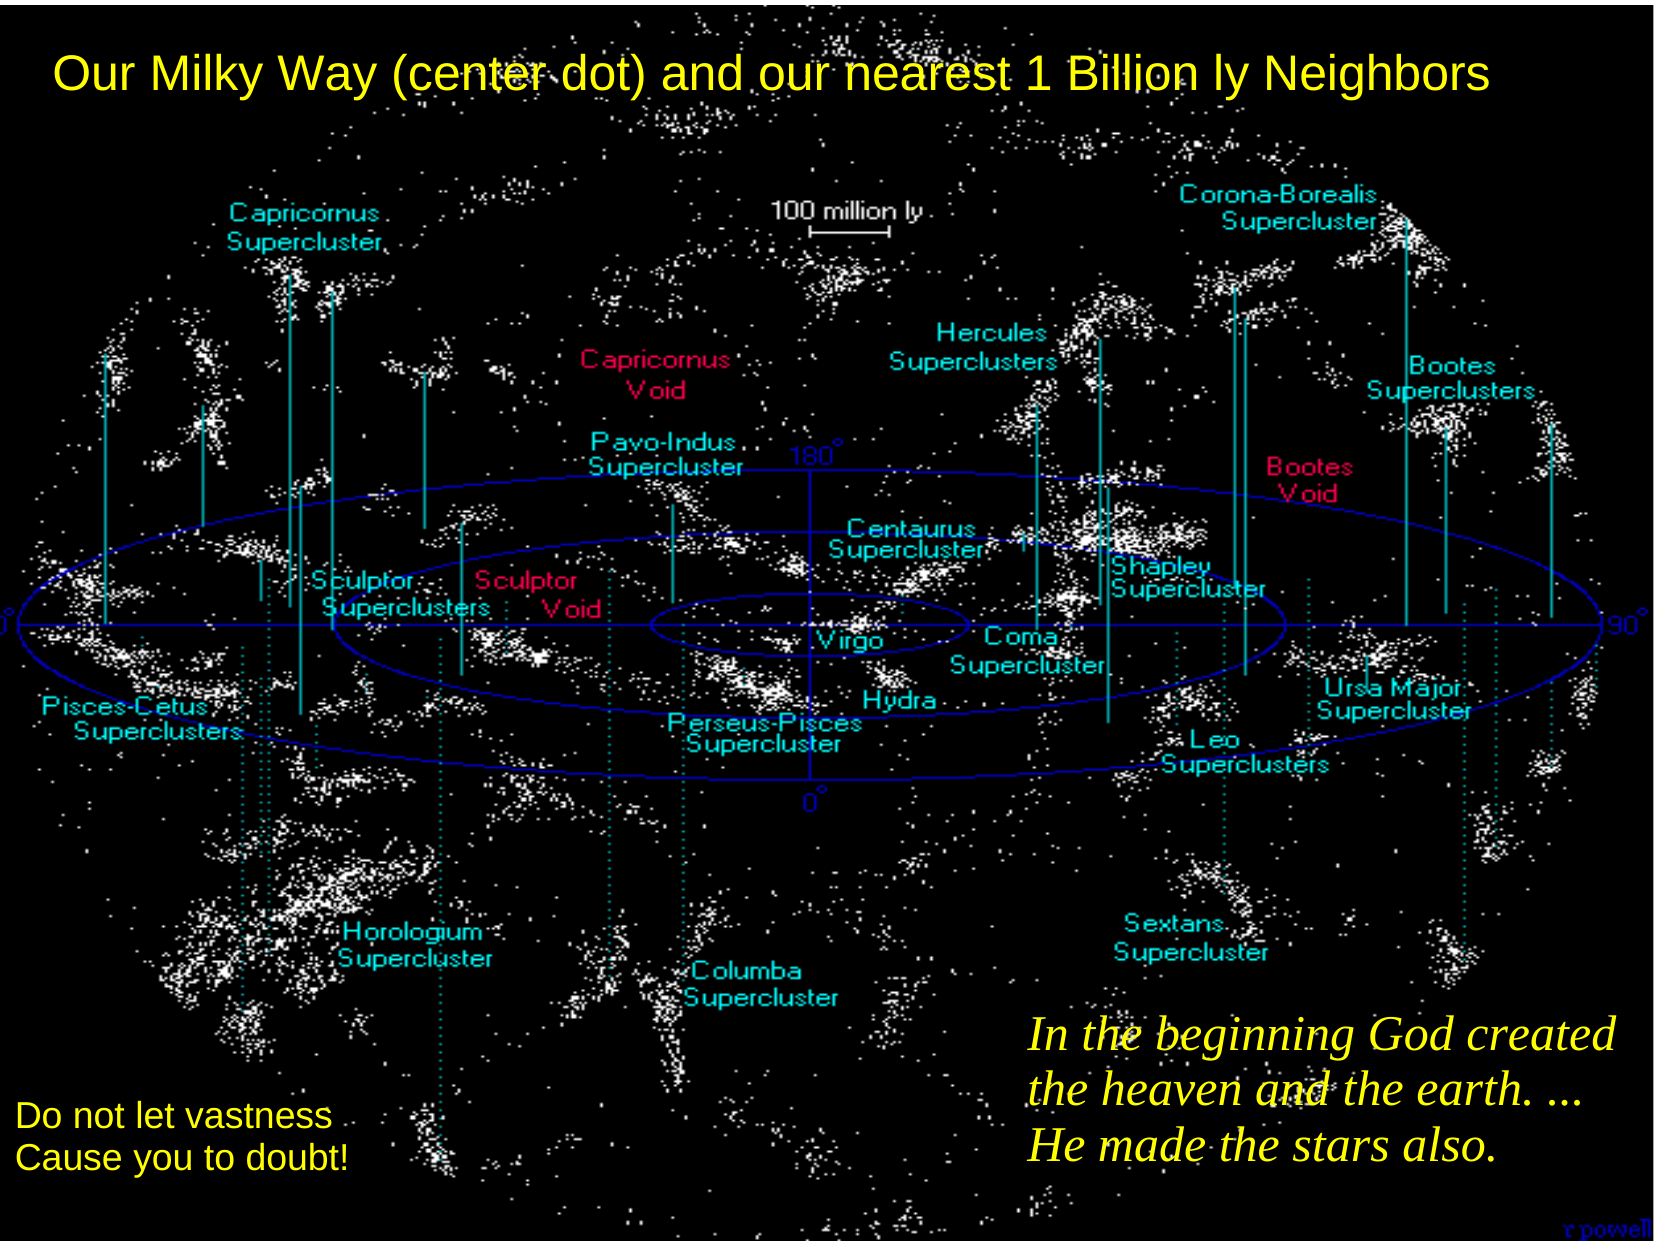

Our Milky Way (center dot) and our nearest 1 Billion ly Neighbors
In the beginning God created the heaven and the earth. ... He made the stars also.
Do not let vastness
Cause you to doubt!